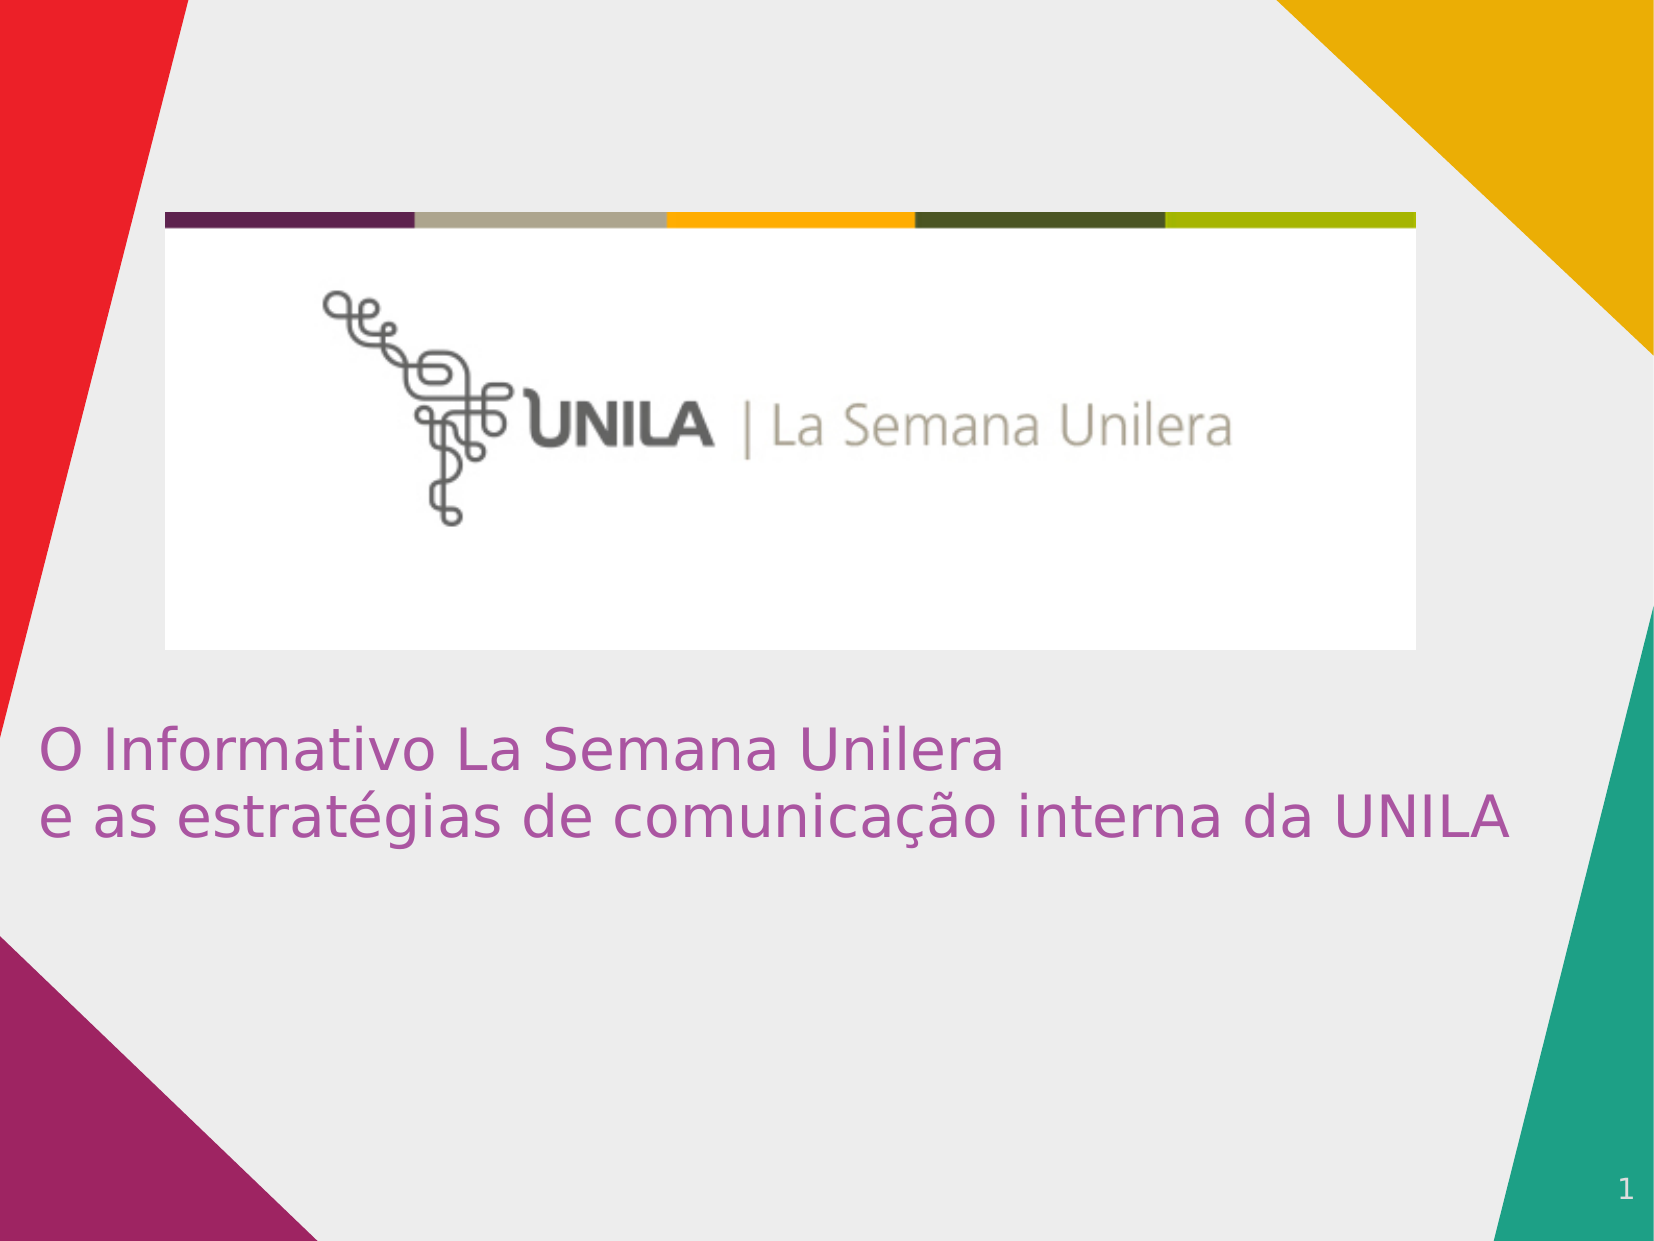

O Informativo La Semana Unilera
e as estratégias de comunicação interna da UNILA
1